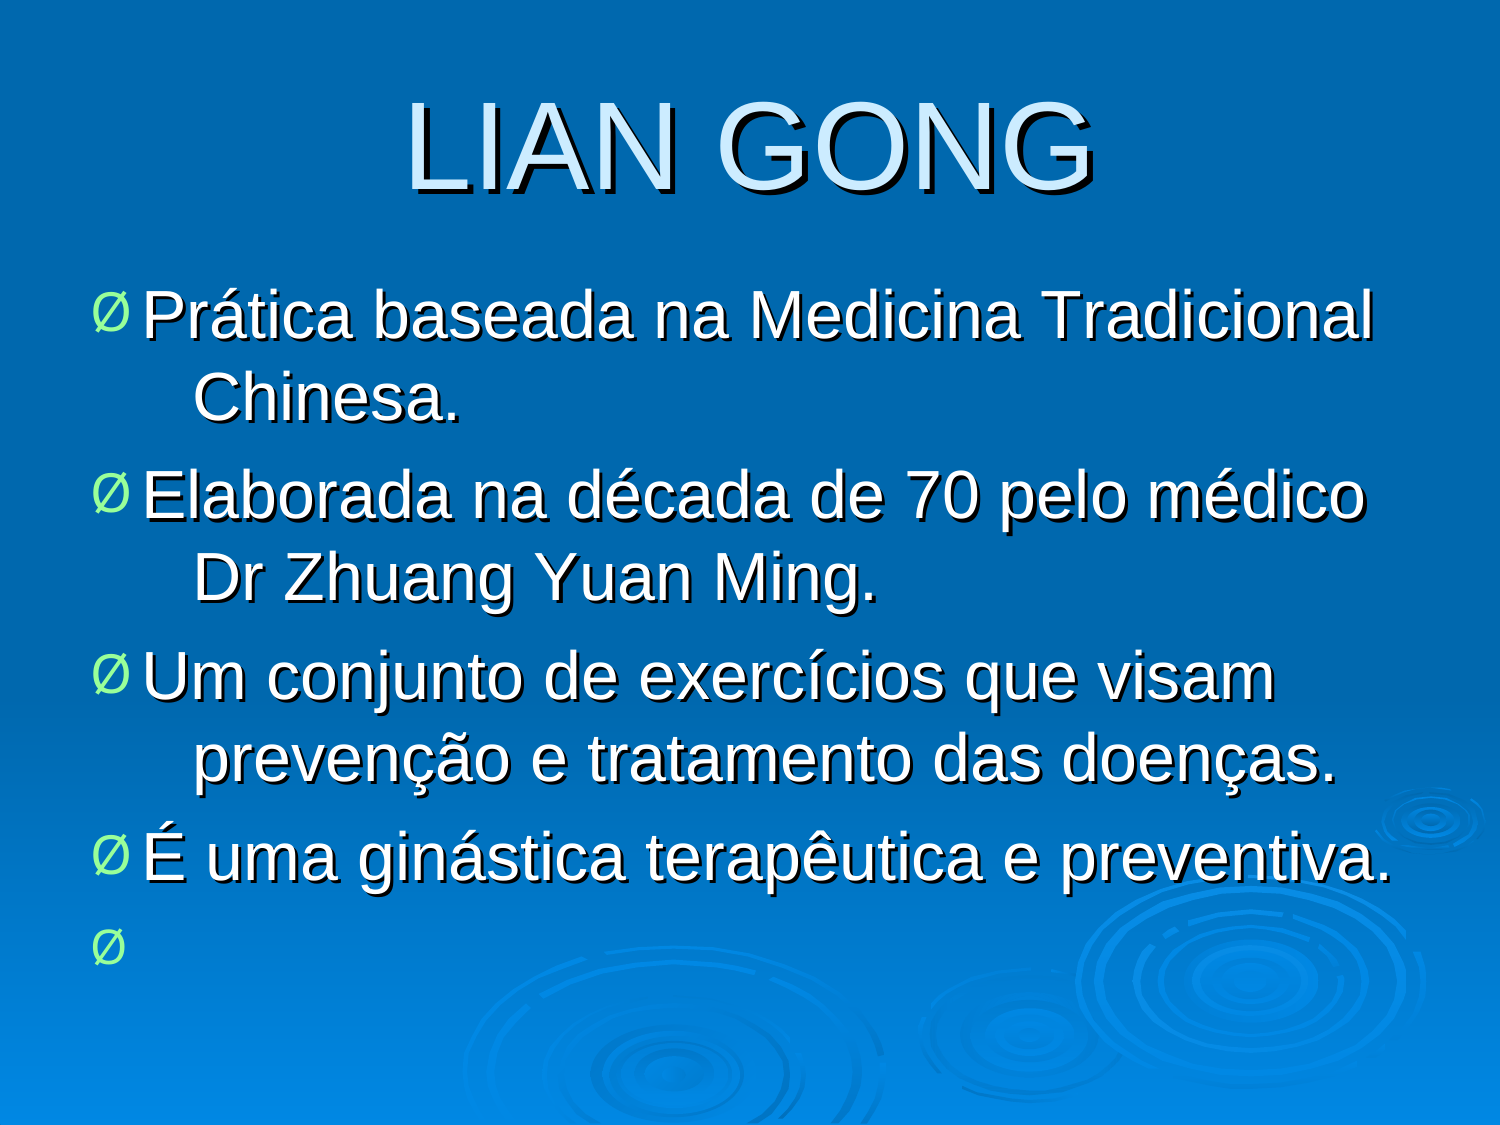

# LIAN GONG
Prática baseada na Medicina Tradicional Chinesa.
Elaborada na década de 70 pelo médico Dr Zhuang Yuan Ming.
Um conjunto de exercícios que visam prevenção e tratamento das doenças.
É uma ginástica terapêutica e preventiva.